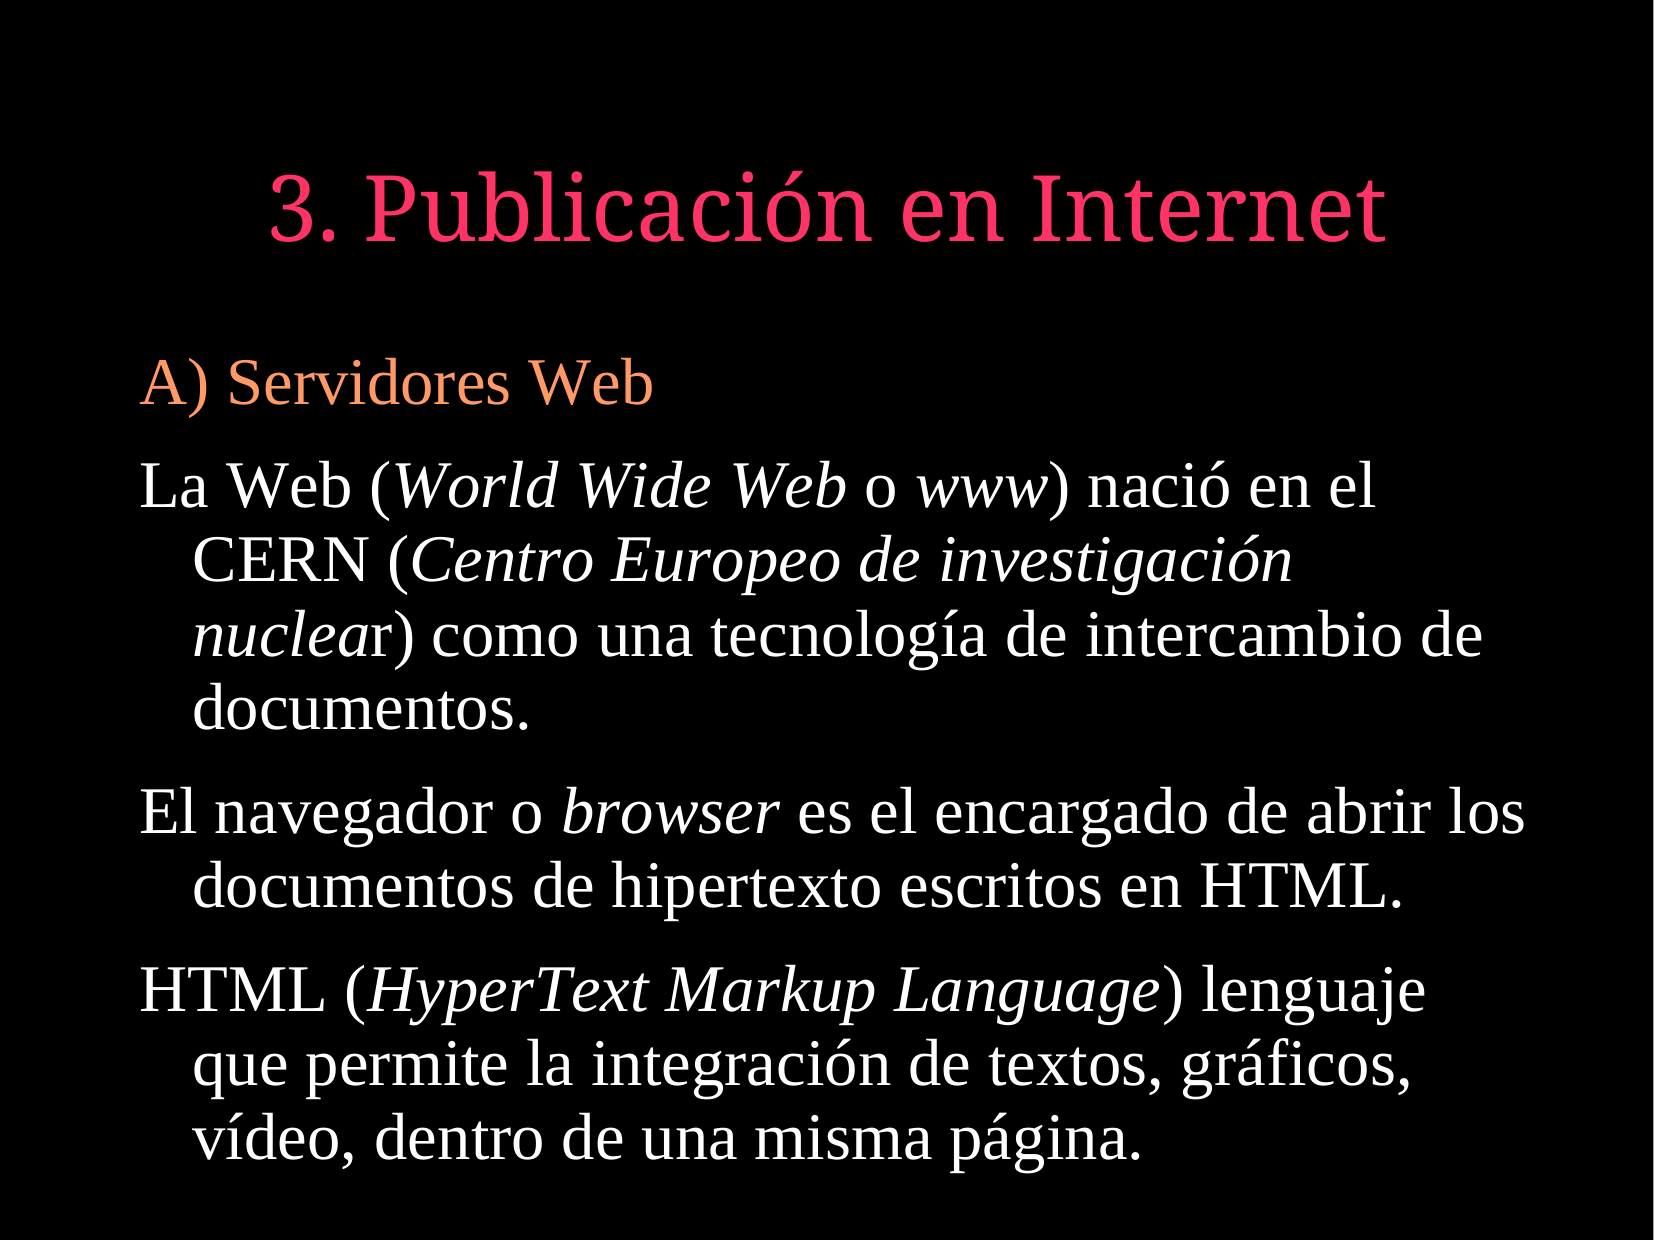

# 3. Publicación en Internet
A) Servidores Web
La Web (World Wide Web o www) nació en el CERN (Centro Europeo de investigación nuclear) como una tecnología de intercambio de documentos.
El navegador o browser es el encargado de abrir los documentos de hipertexto escritos en HTML.
HTML (HyperText Markup Language) lenguaje que permite la integración de textos, gráficos, vídeo, dentro de una misma página.